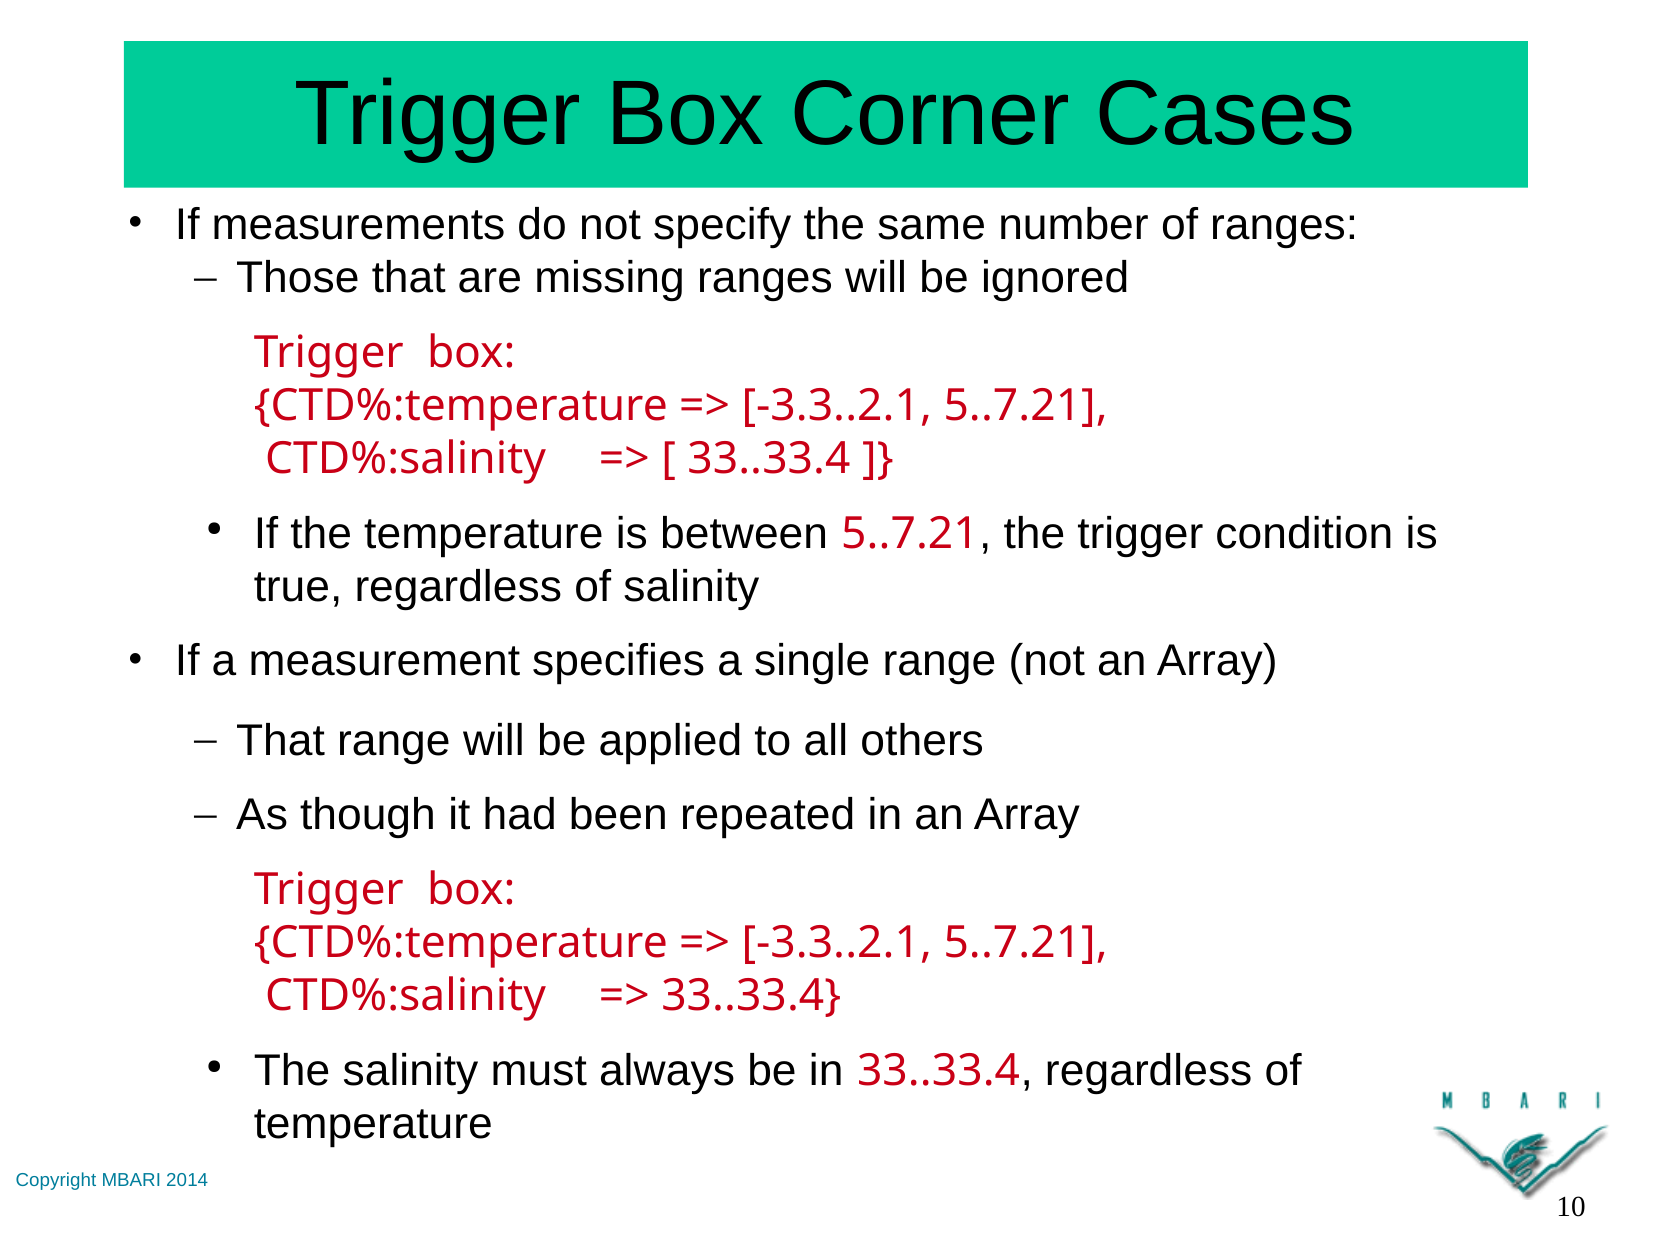

# Trigger Box Corner Cases
If measurements do not specify the same number of ranges:
Those that are missing ranges will be ignored
Trigger box:
{CTD%:temperature => [-3.3..2.1, 5..7.21],
 CTD%:salinity 		 => [ 33..33.4 ]}
If the temperature is between 5..7.21, the trigger condition is true, regardless of salinity
If a measurement specifies a single range (not an Array)
That range will be applied to all others
As though it had been repeated in an Array
Trigger box:
{CTD%:temperature => [-3.3..2.1, 5..7.21],
 CTD%:salinity 		 => 33..33.4}
The salinity must always be in 33..33.4, regardless of temperature